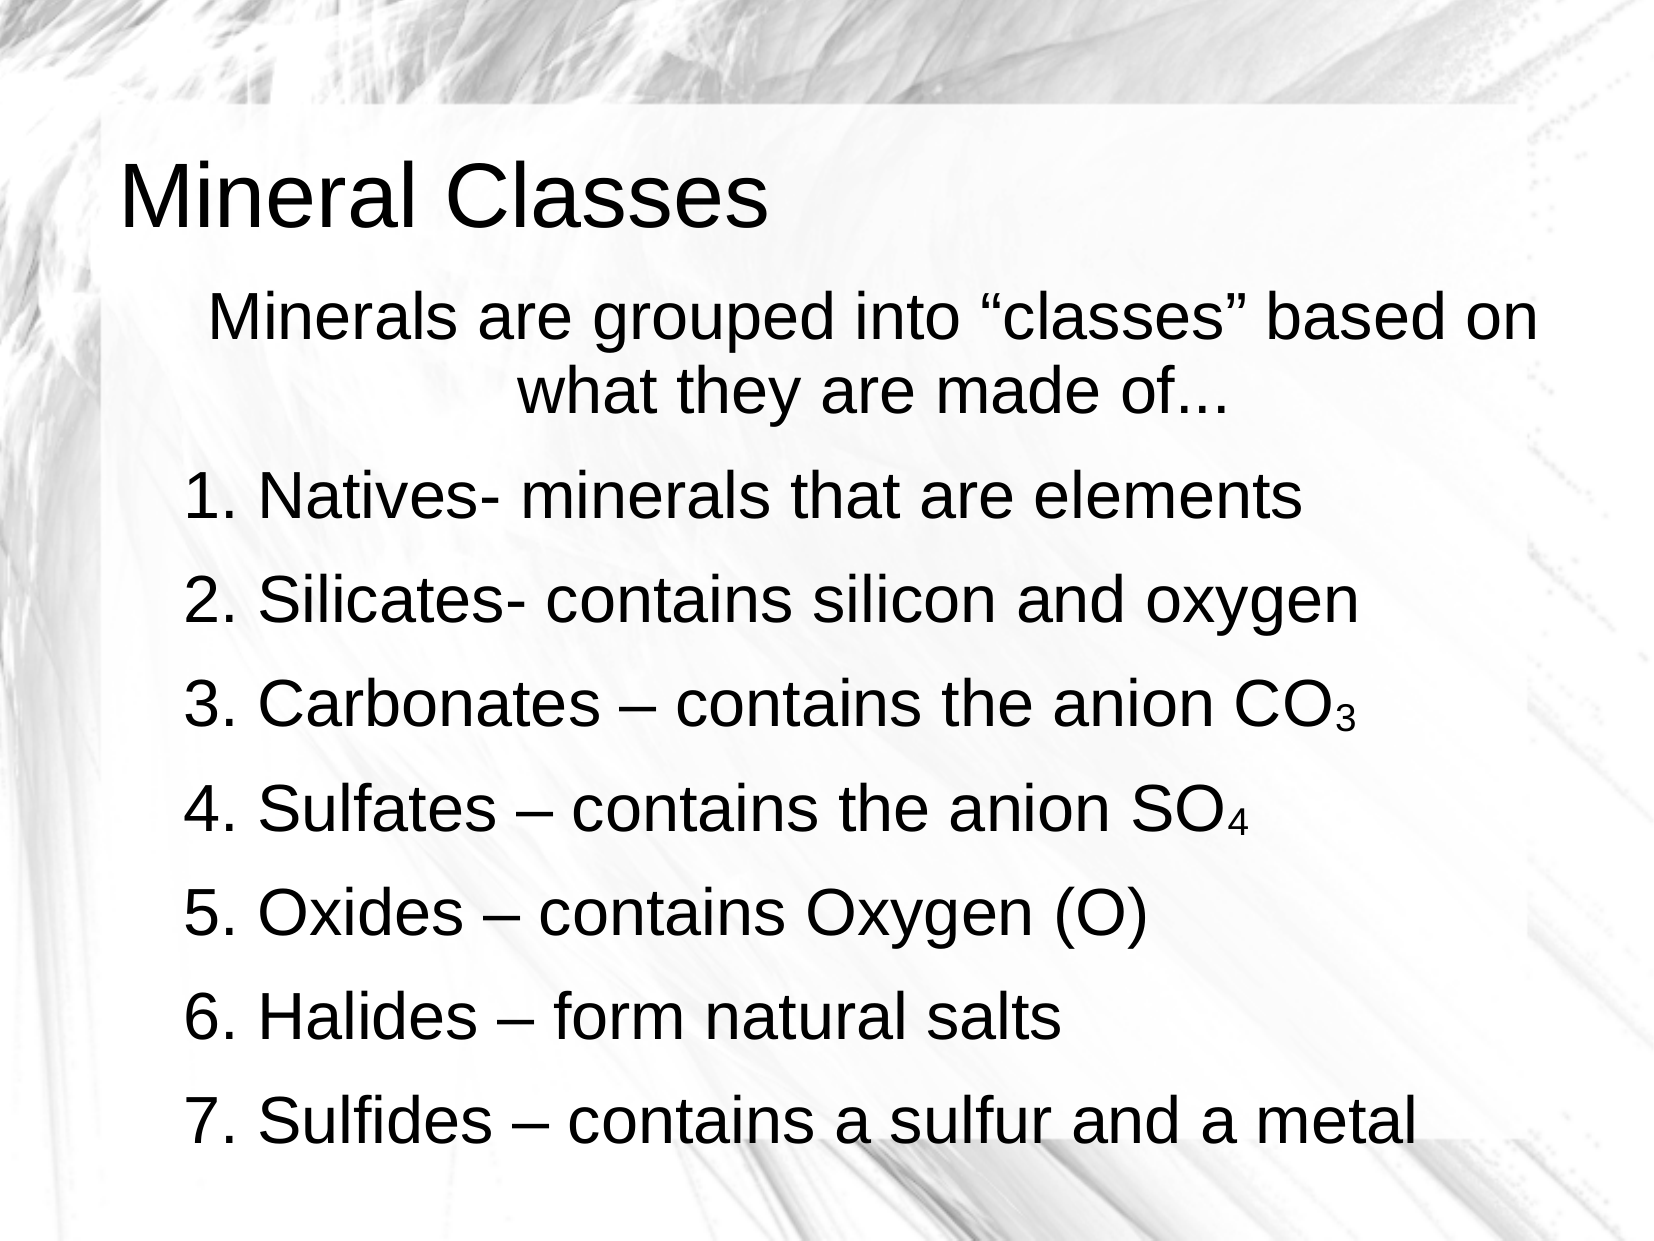

# Mineral Classes
Minerals are grouped into “classes” based on what they are made of...
1. Natives- minerals that are elements
2. Silicates- contains silicon and oxygen
3. Carbonates – contains the anion CO3
4. Sulfates – contains the anion SO4
5. Oxides – contains Oxygen (O)
6. Halides – form natural salts
7. Sulfides – contains a sulfur and a metal